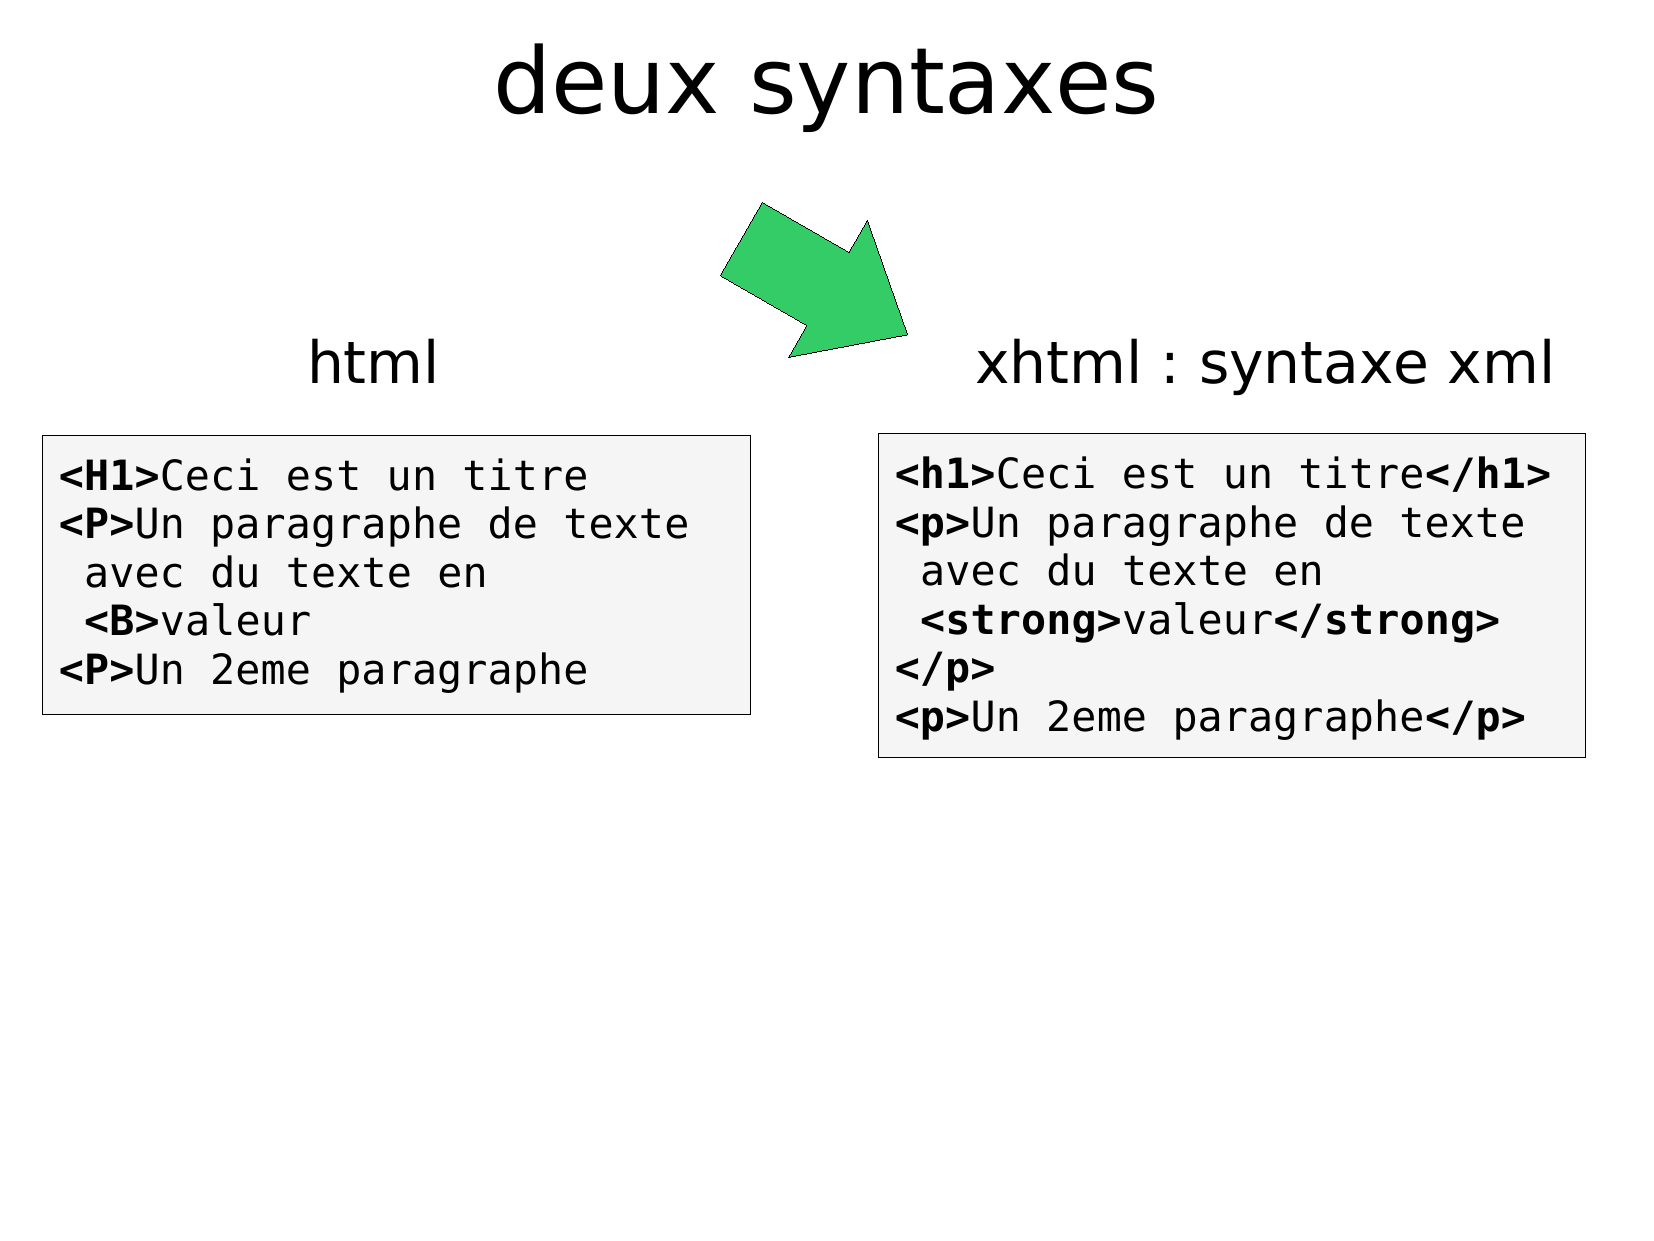

# deux syntaxes
html
xhtml : syntaxe xml
<h1>Ceci est un titre</h1>
<p>Un paragraphe de texte
 avec du texte en
 <strong>valeur</strong>
</p>
<p>Un 2eme paragraphe</p>
<H1>Ceci est un titre
<P>Un paragraphe de texte
 avec du texte en
 <B>valeur
<P>Un 2eme paragraphe